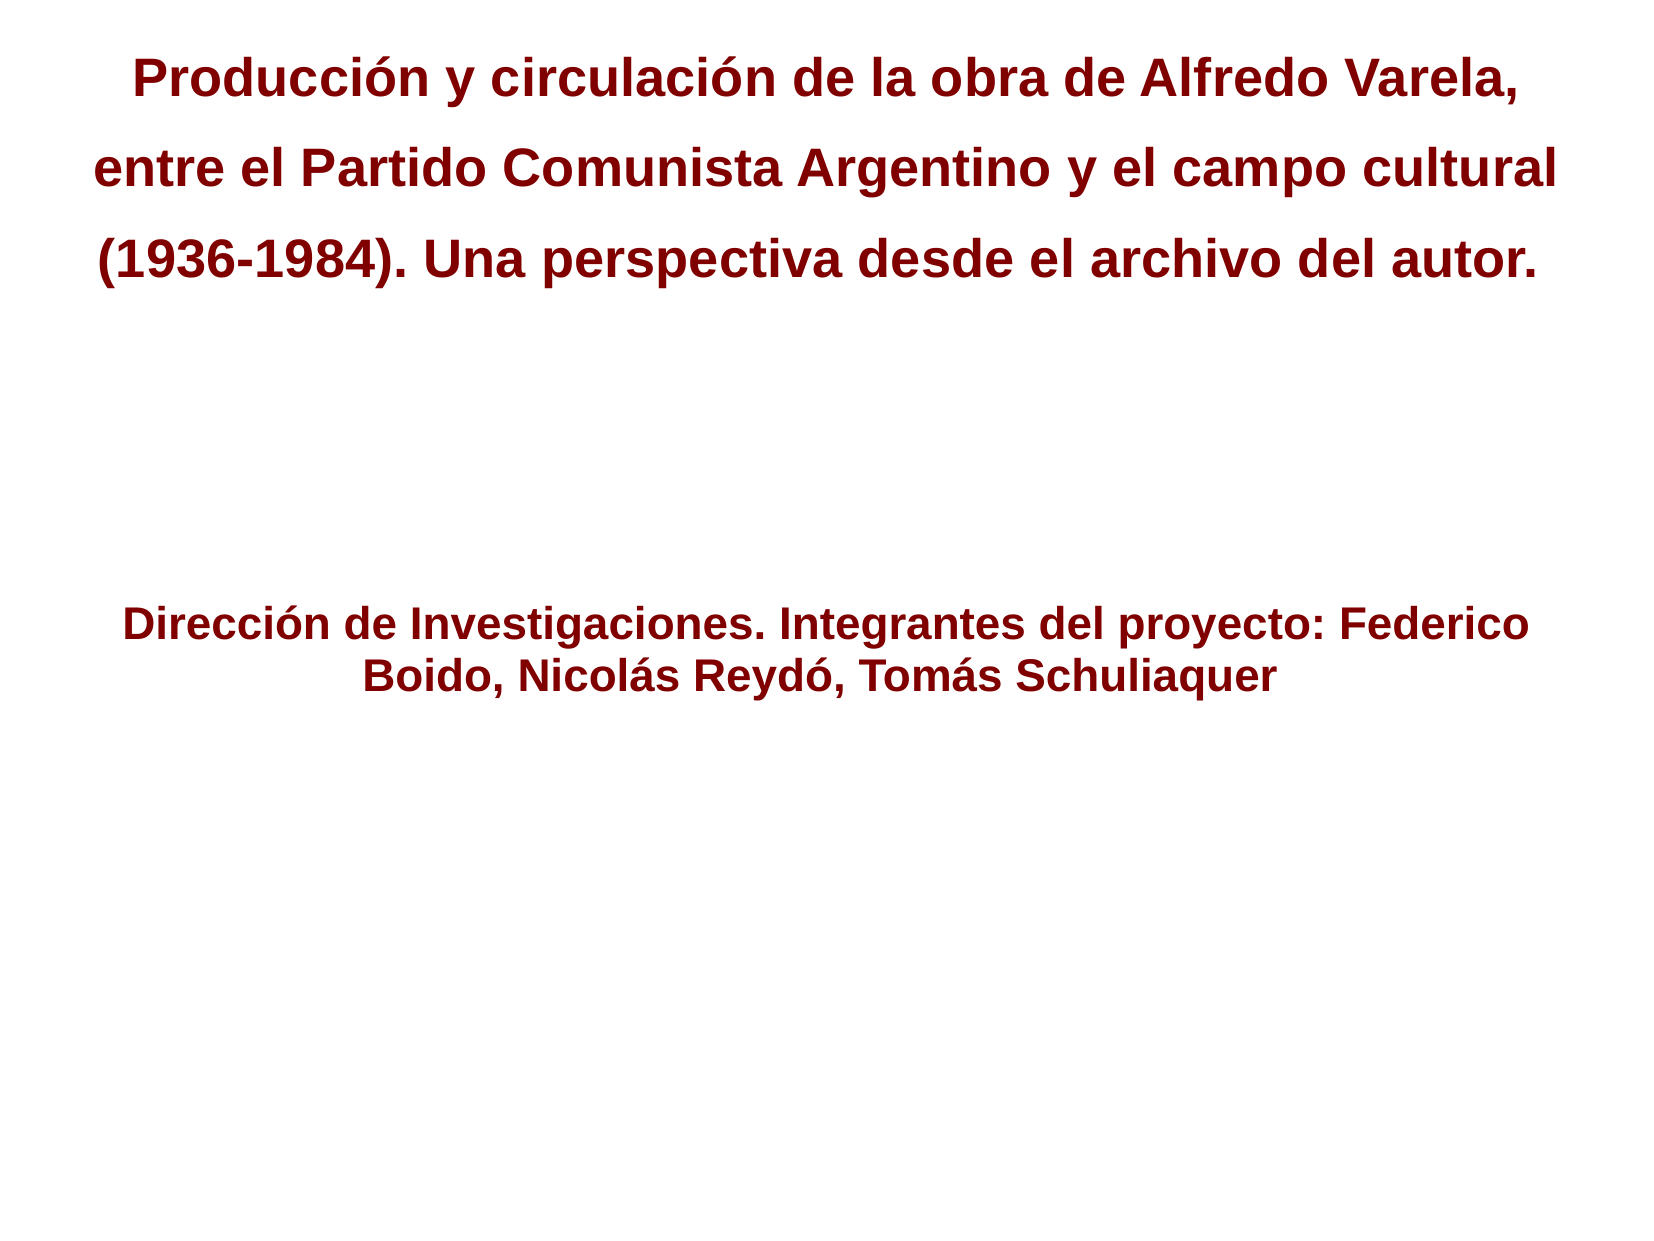

# Producción y circulación de la obra de Alfredo Varela, entre el Partido Comunista Argentino y el campo cultural (1936-1984). Una perspectiva desde el archivo del autor.
Dirección de Investigaciones. Integrantes del proyecto: Federico Boido, Nicolás Reydó, Tomás Schuliaquer